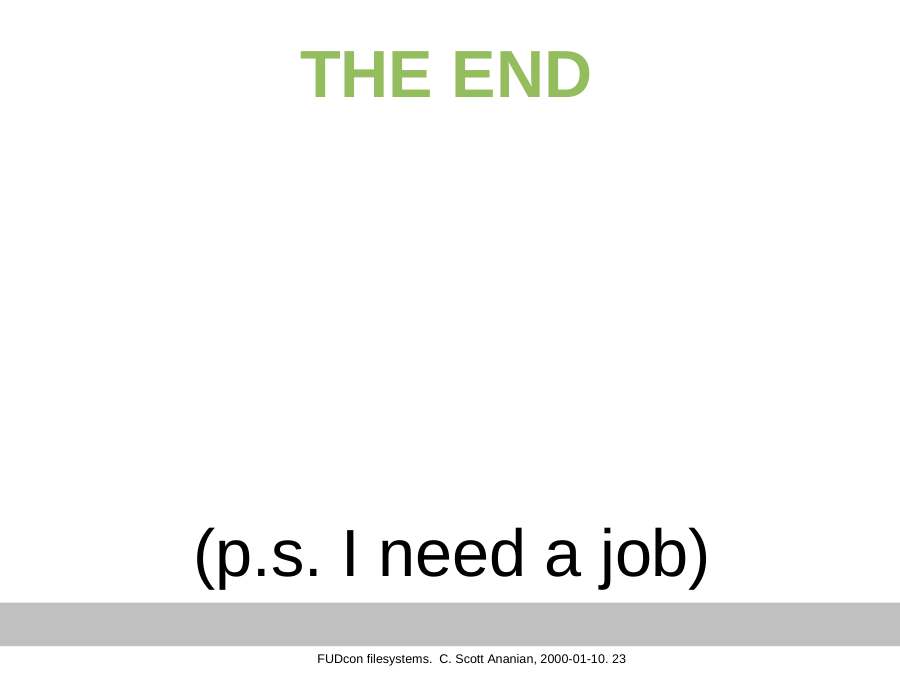

# THE END
(p.s. I need a job)